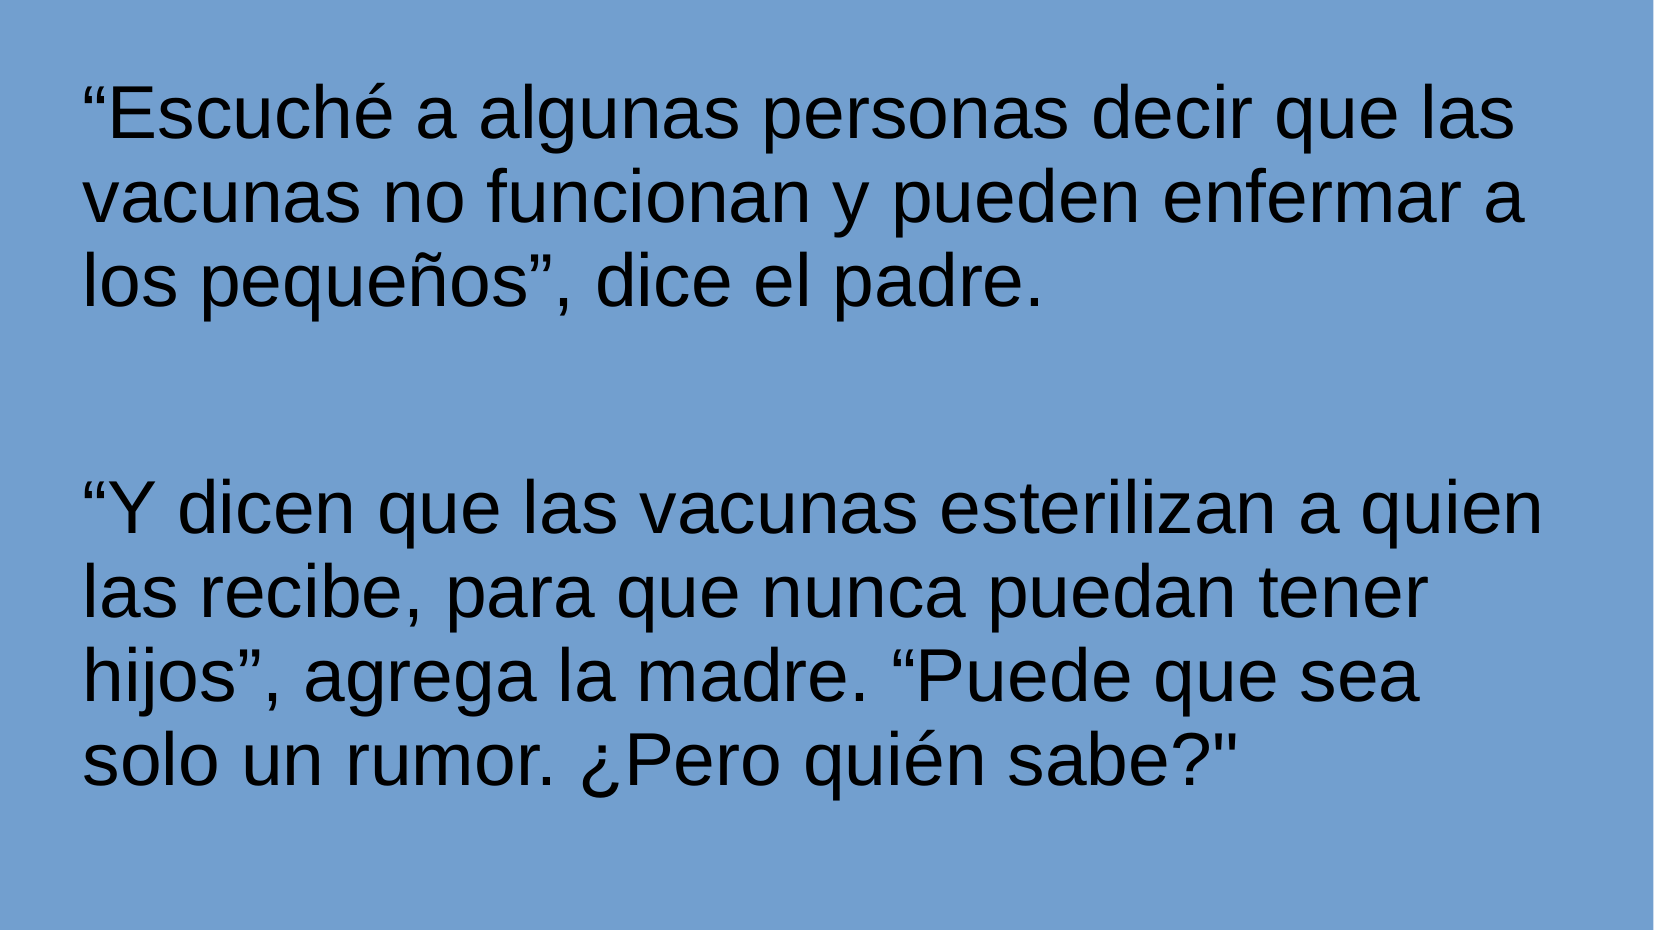

# “Escuché a algunas personas decir que las vacunas no funcionan y pueden enfermar a los pequeños”, dice el padre.
“Y dicen que las vacunas esterilizan a quien las recibe, para que nunca puedan tener hijos”, agrega la madre. “Puede que sea solo un rumor. ¿Pero quién sabe?"